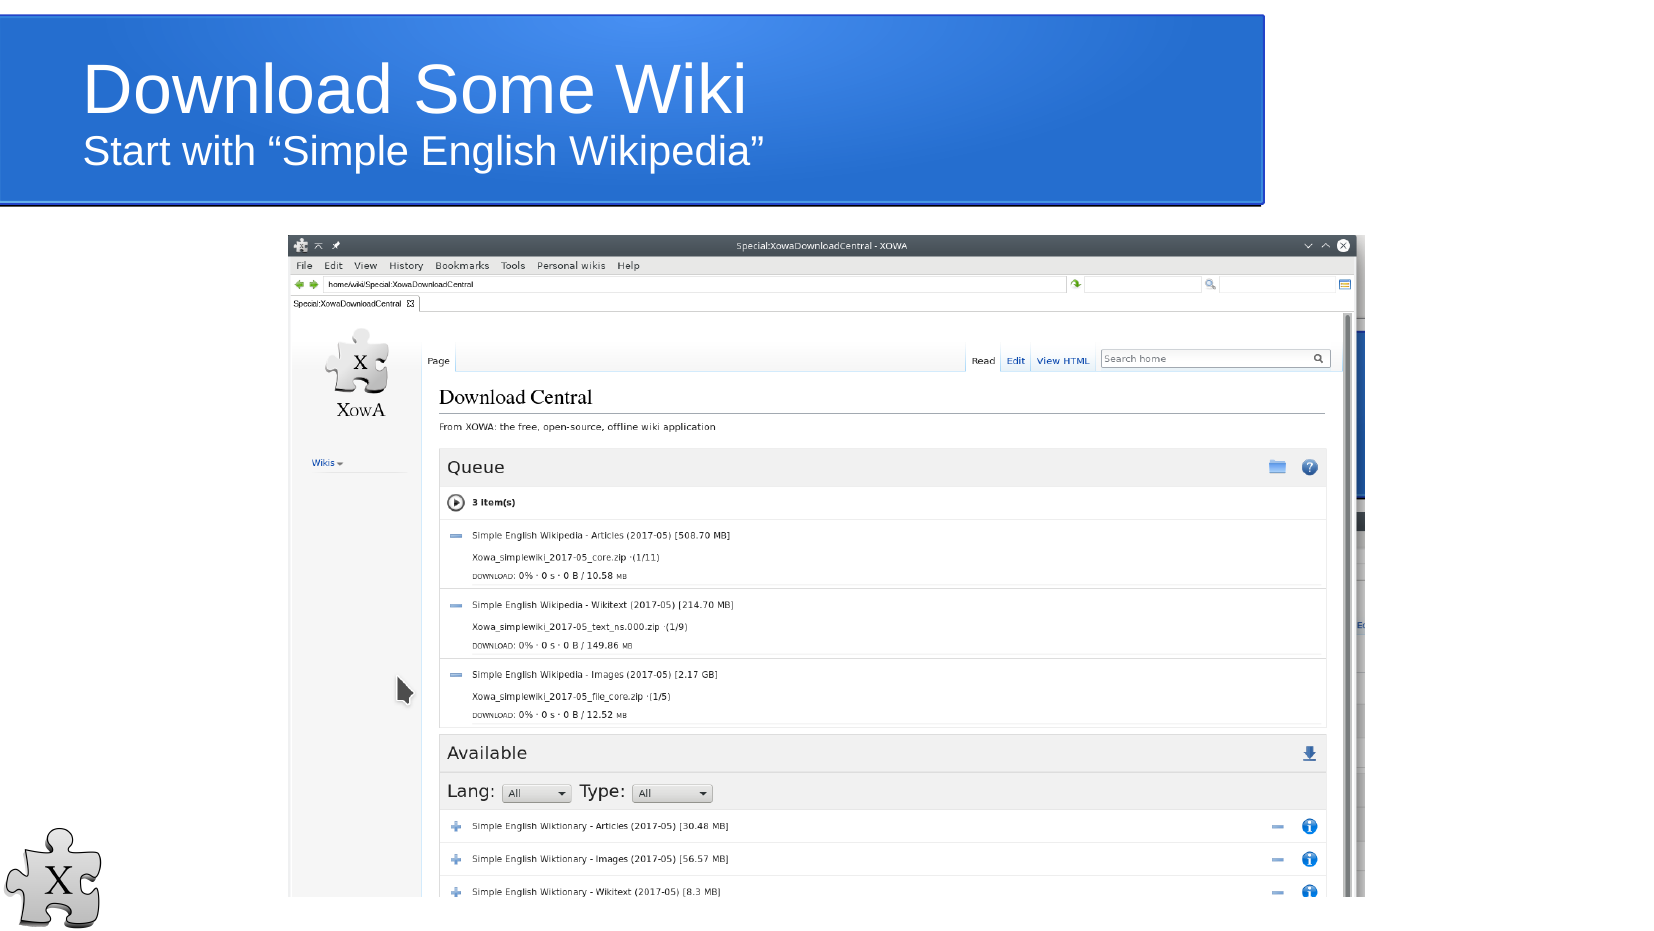

# Download Some Wiki Start with “Simple English Wikipedia”